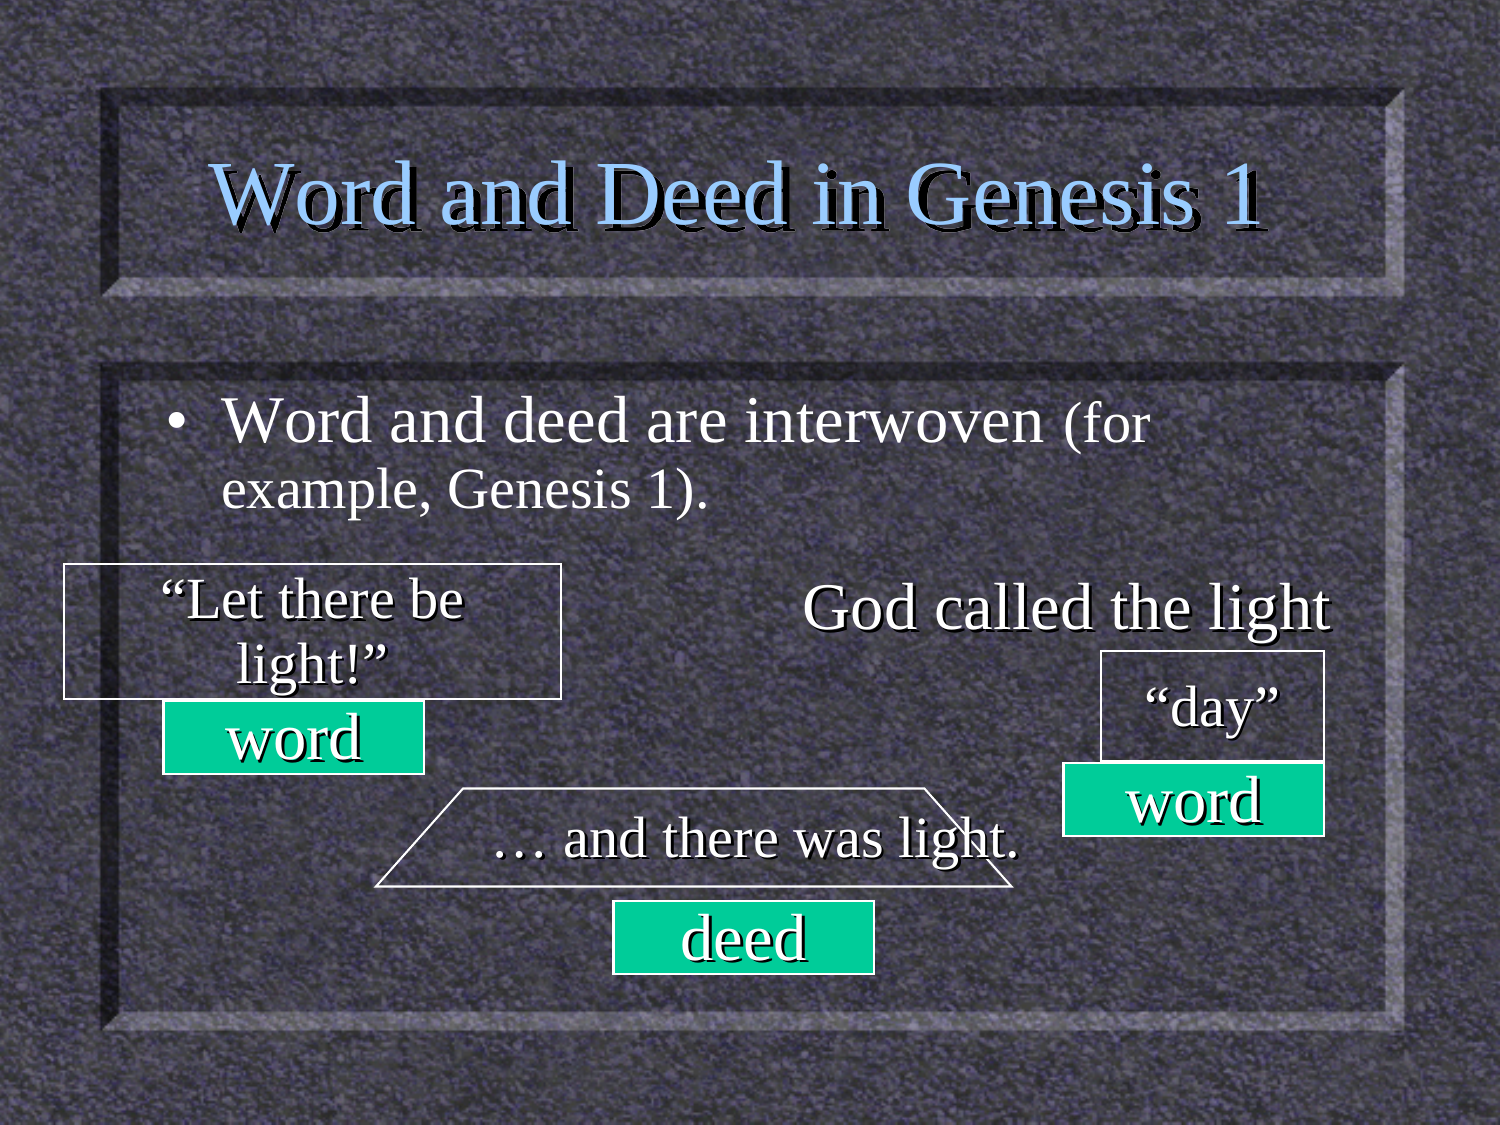

# Word and Deed in Genesis 1
Word and deed are interwoven (for example, Genesis 1).
“Let there be light!”
word
God called the light
“day”
word
… and there was light.
deed